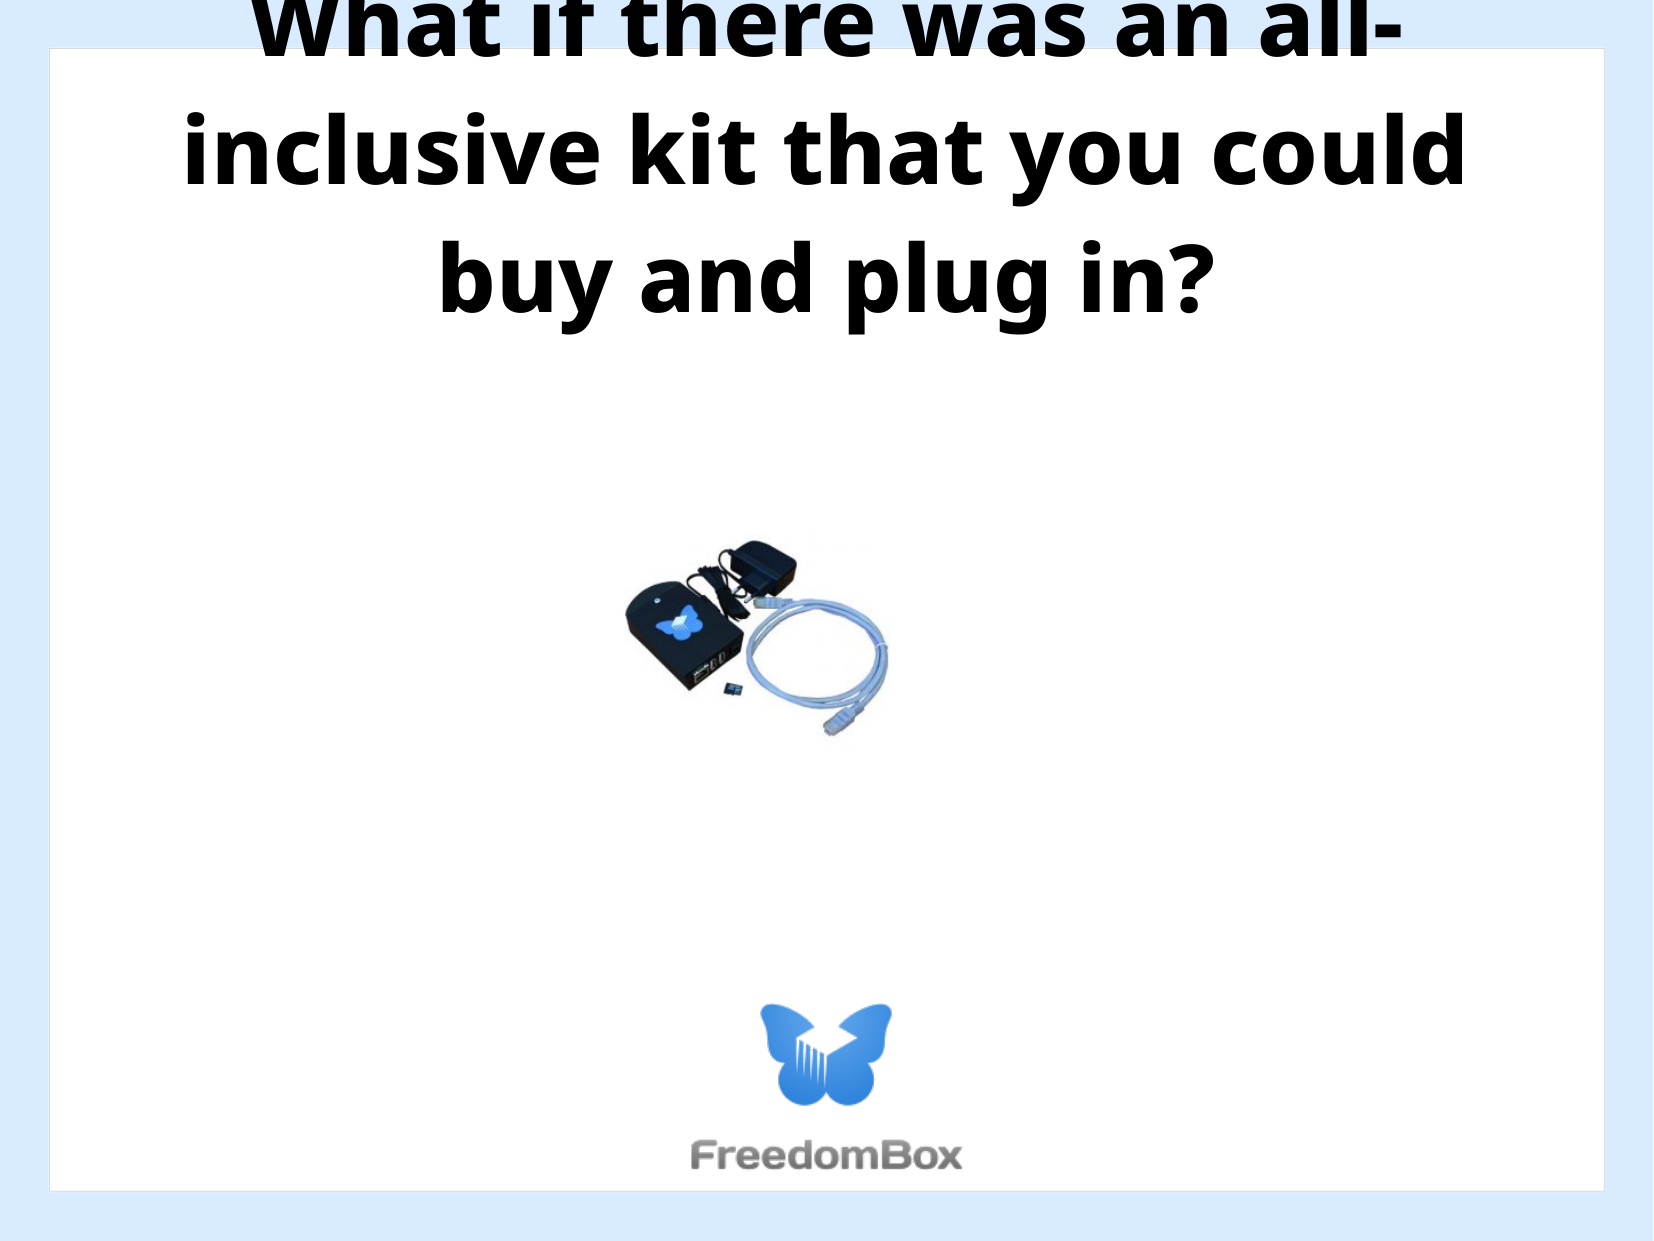

# What if there was an all-inclusive kit that you could buy and plug in?